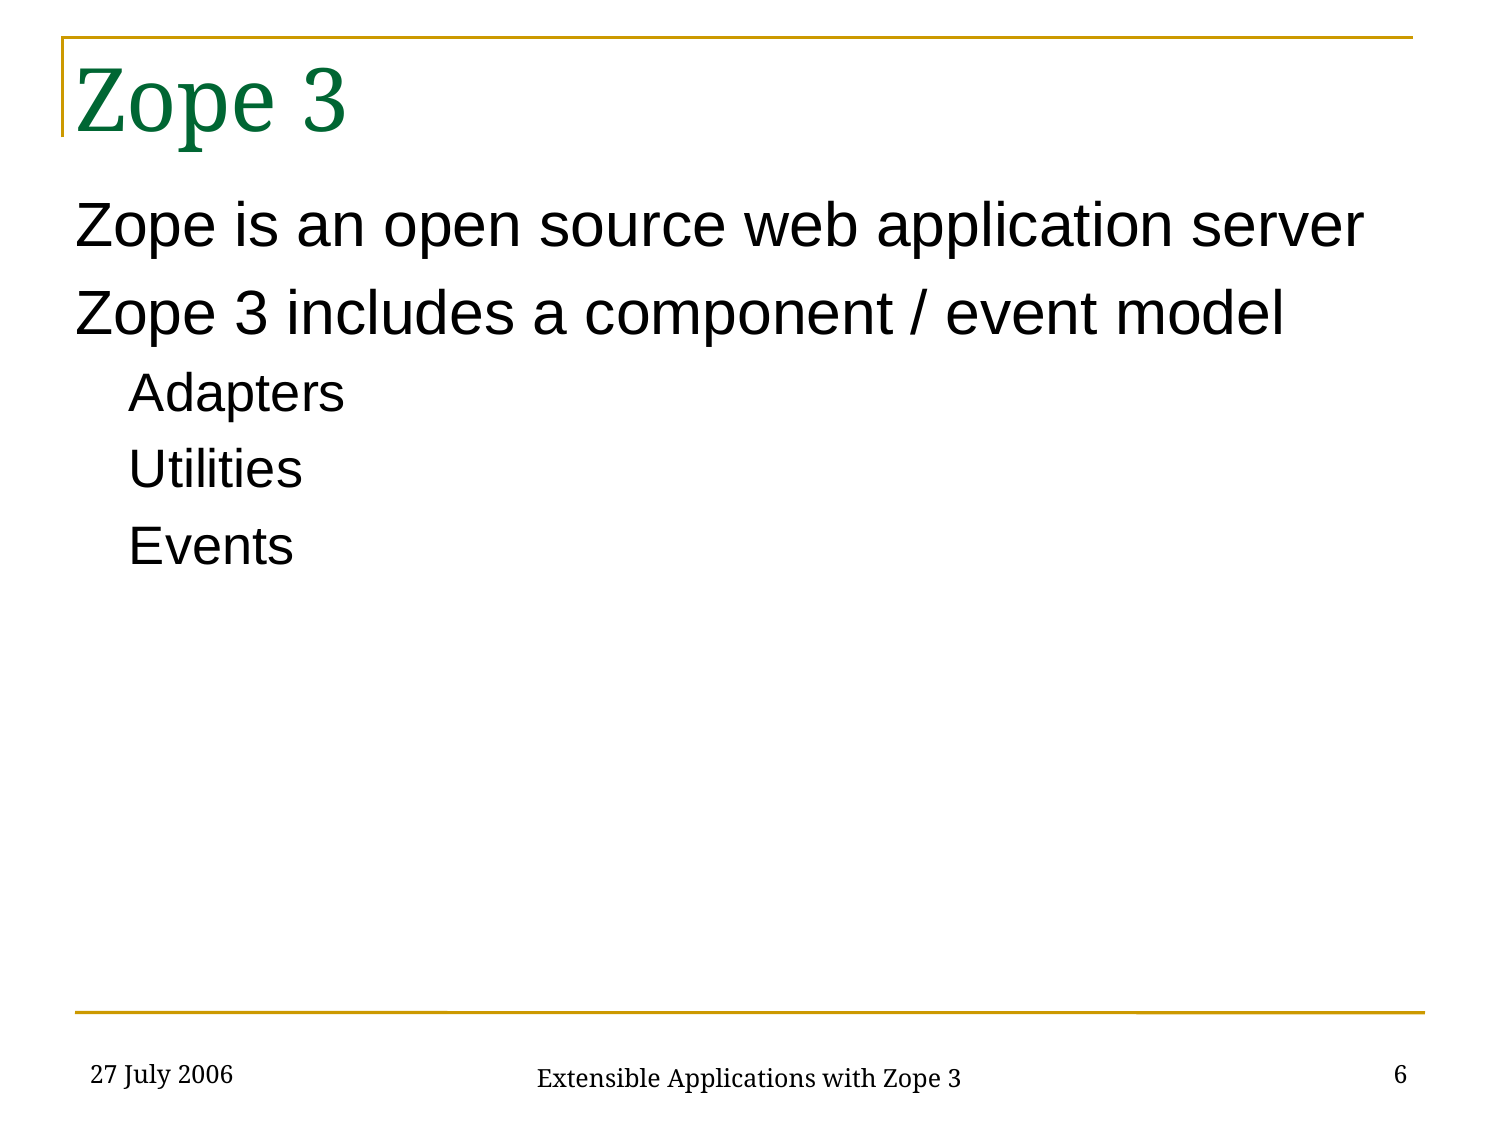

# Zope 3
Zope is an open source web application server
Zope 3 includes a component / event model
Adapters
Utilities
Events
Extensible Applications with Zope 3
27 July 2006
6